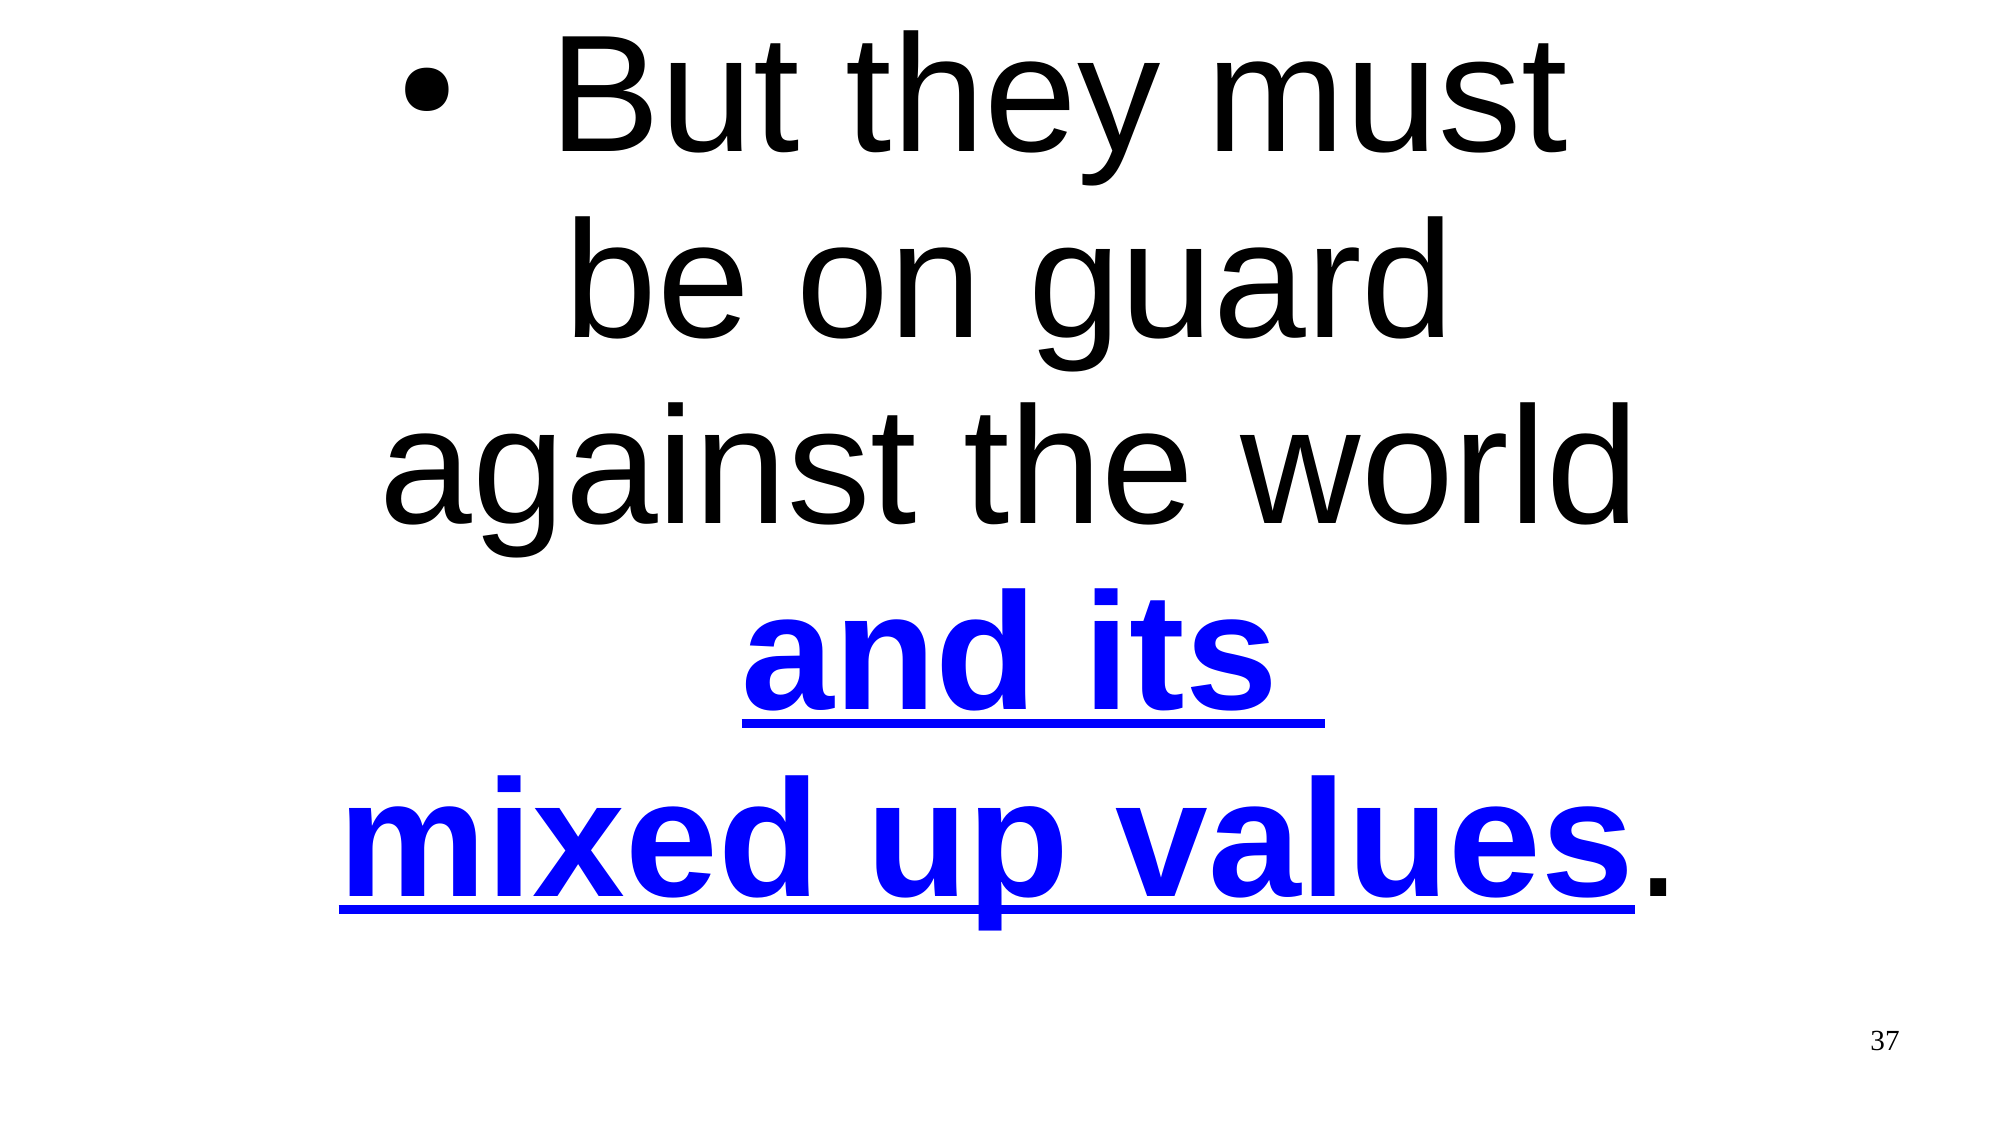

# But they must be on guard against the world and its mixed up values.
37